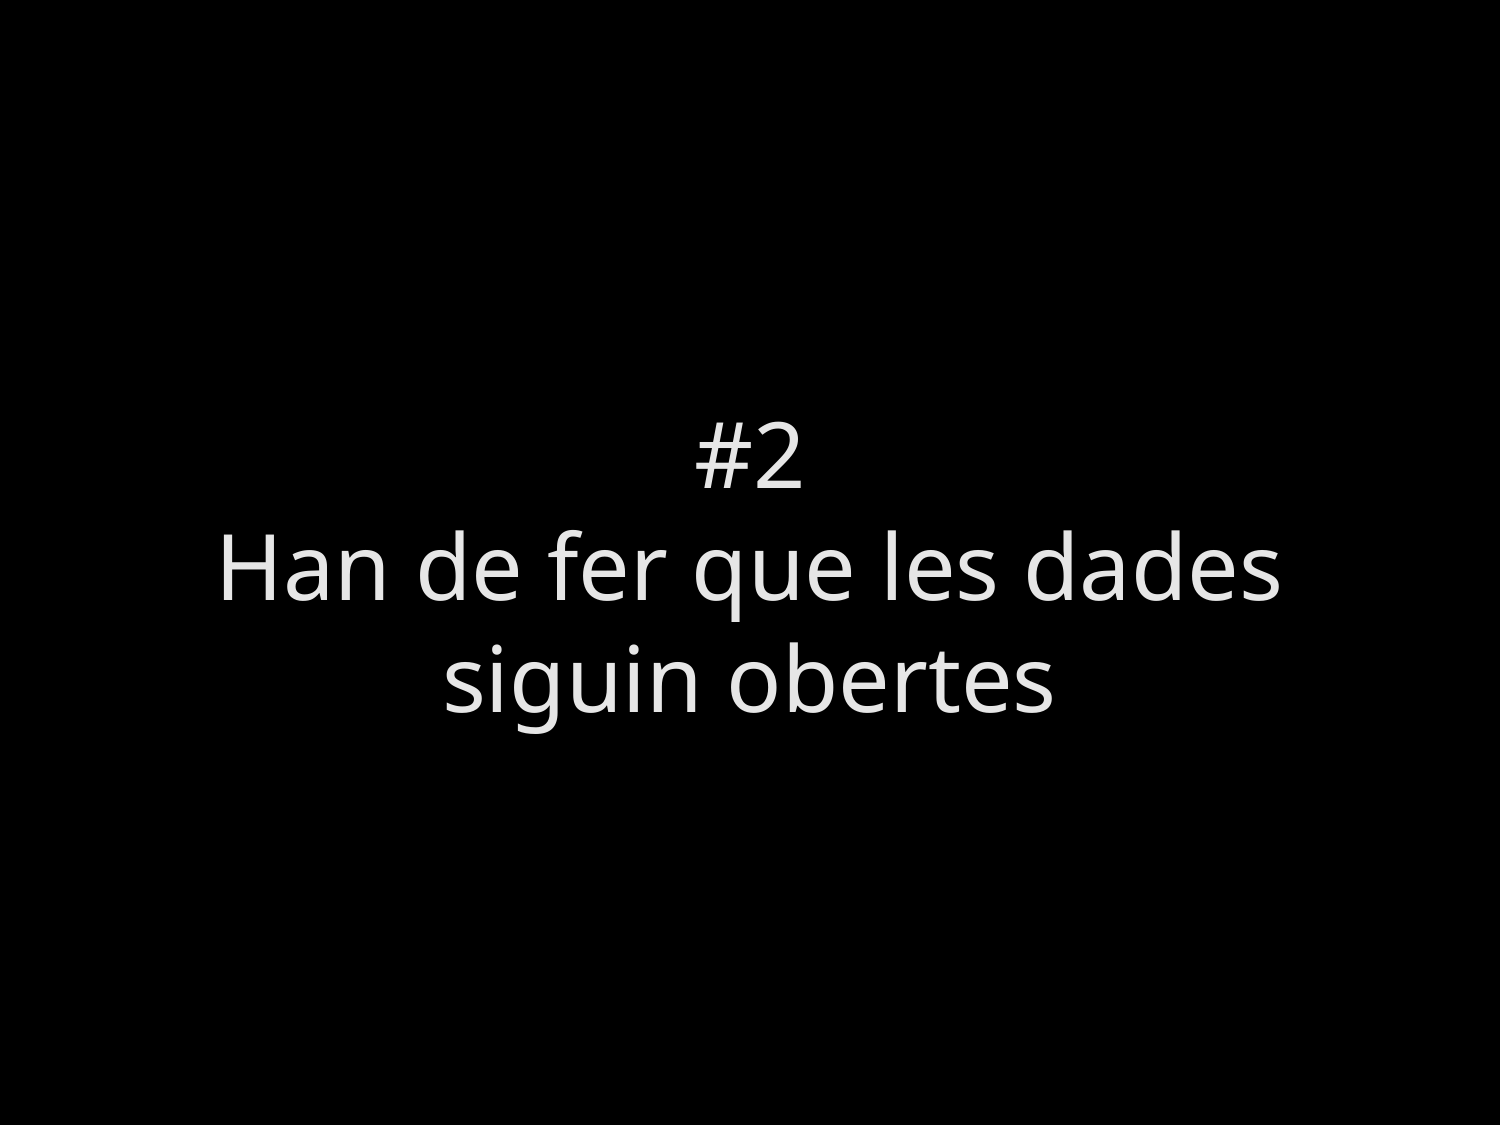

# #2
Han de fer que les dades
siguin obertes